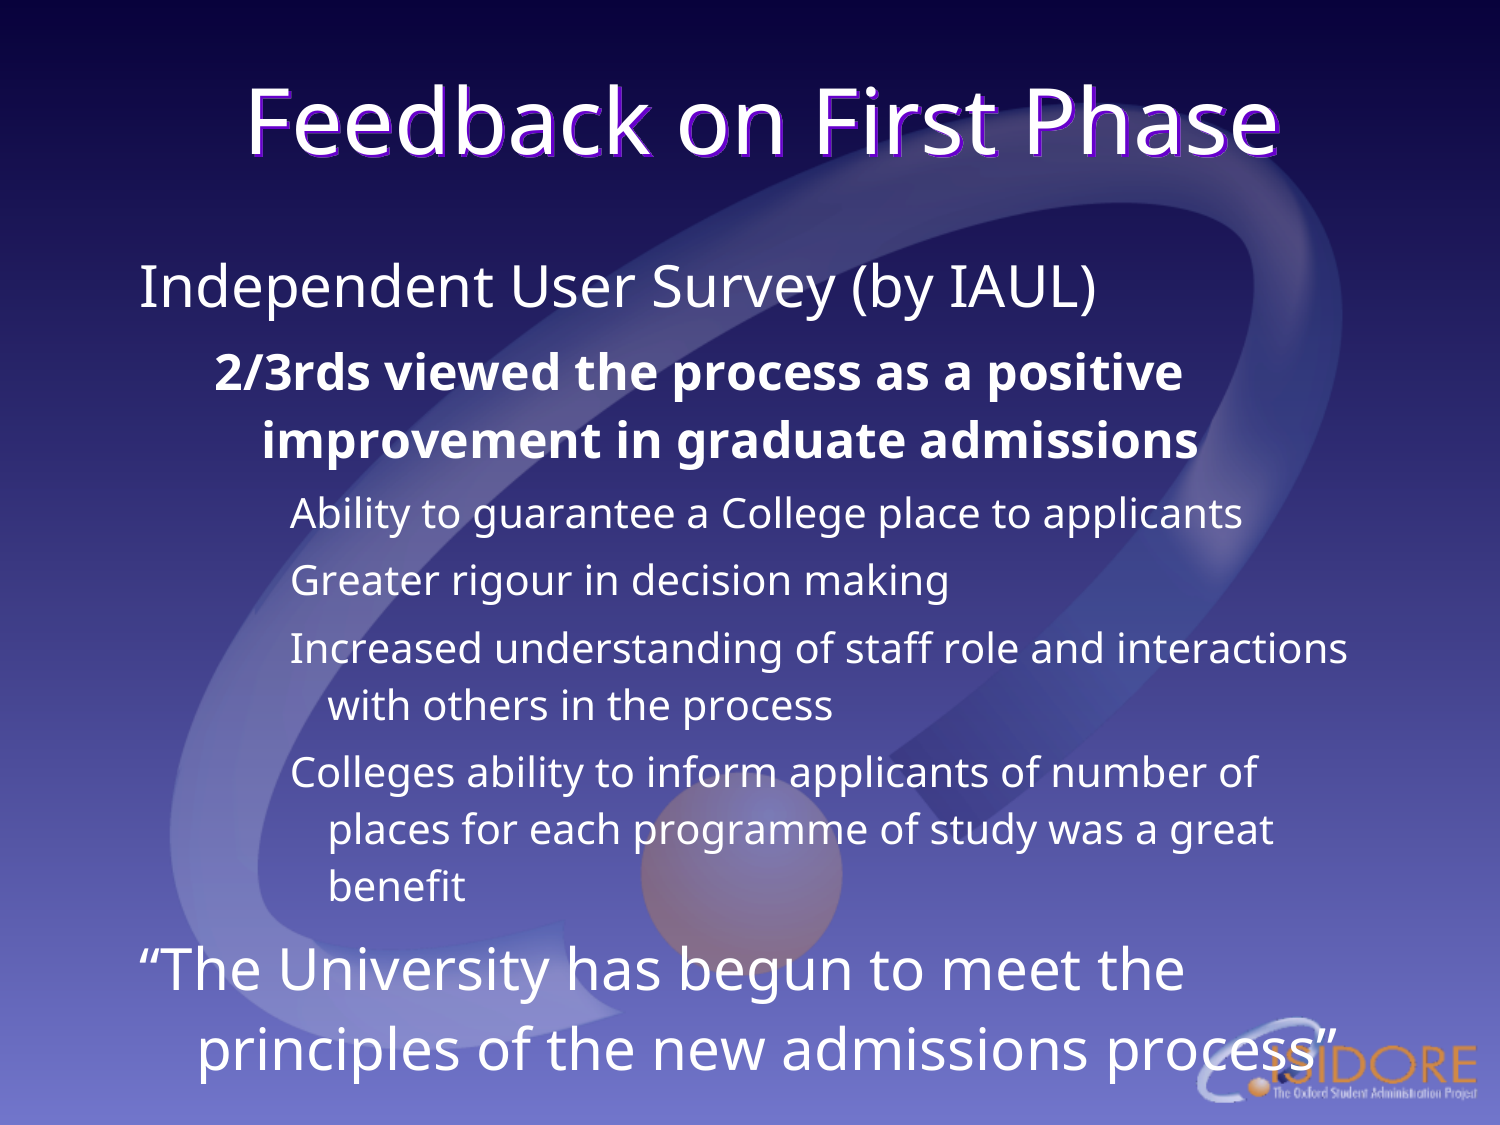

# Feedback on First Phase
Independent User Survey (by IAUL)
2/3rds viewed the process as a positive improvement in graduate admissions
Ability to guarantee a College place to applicants
Greater rigour in decision making
Increased understanding of staff role and interactions with others in the process
Colleges ability to inform applicants of number of places for each programme of study was a great benefit
“The University has begun to meet the principles of the new admissions process”